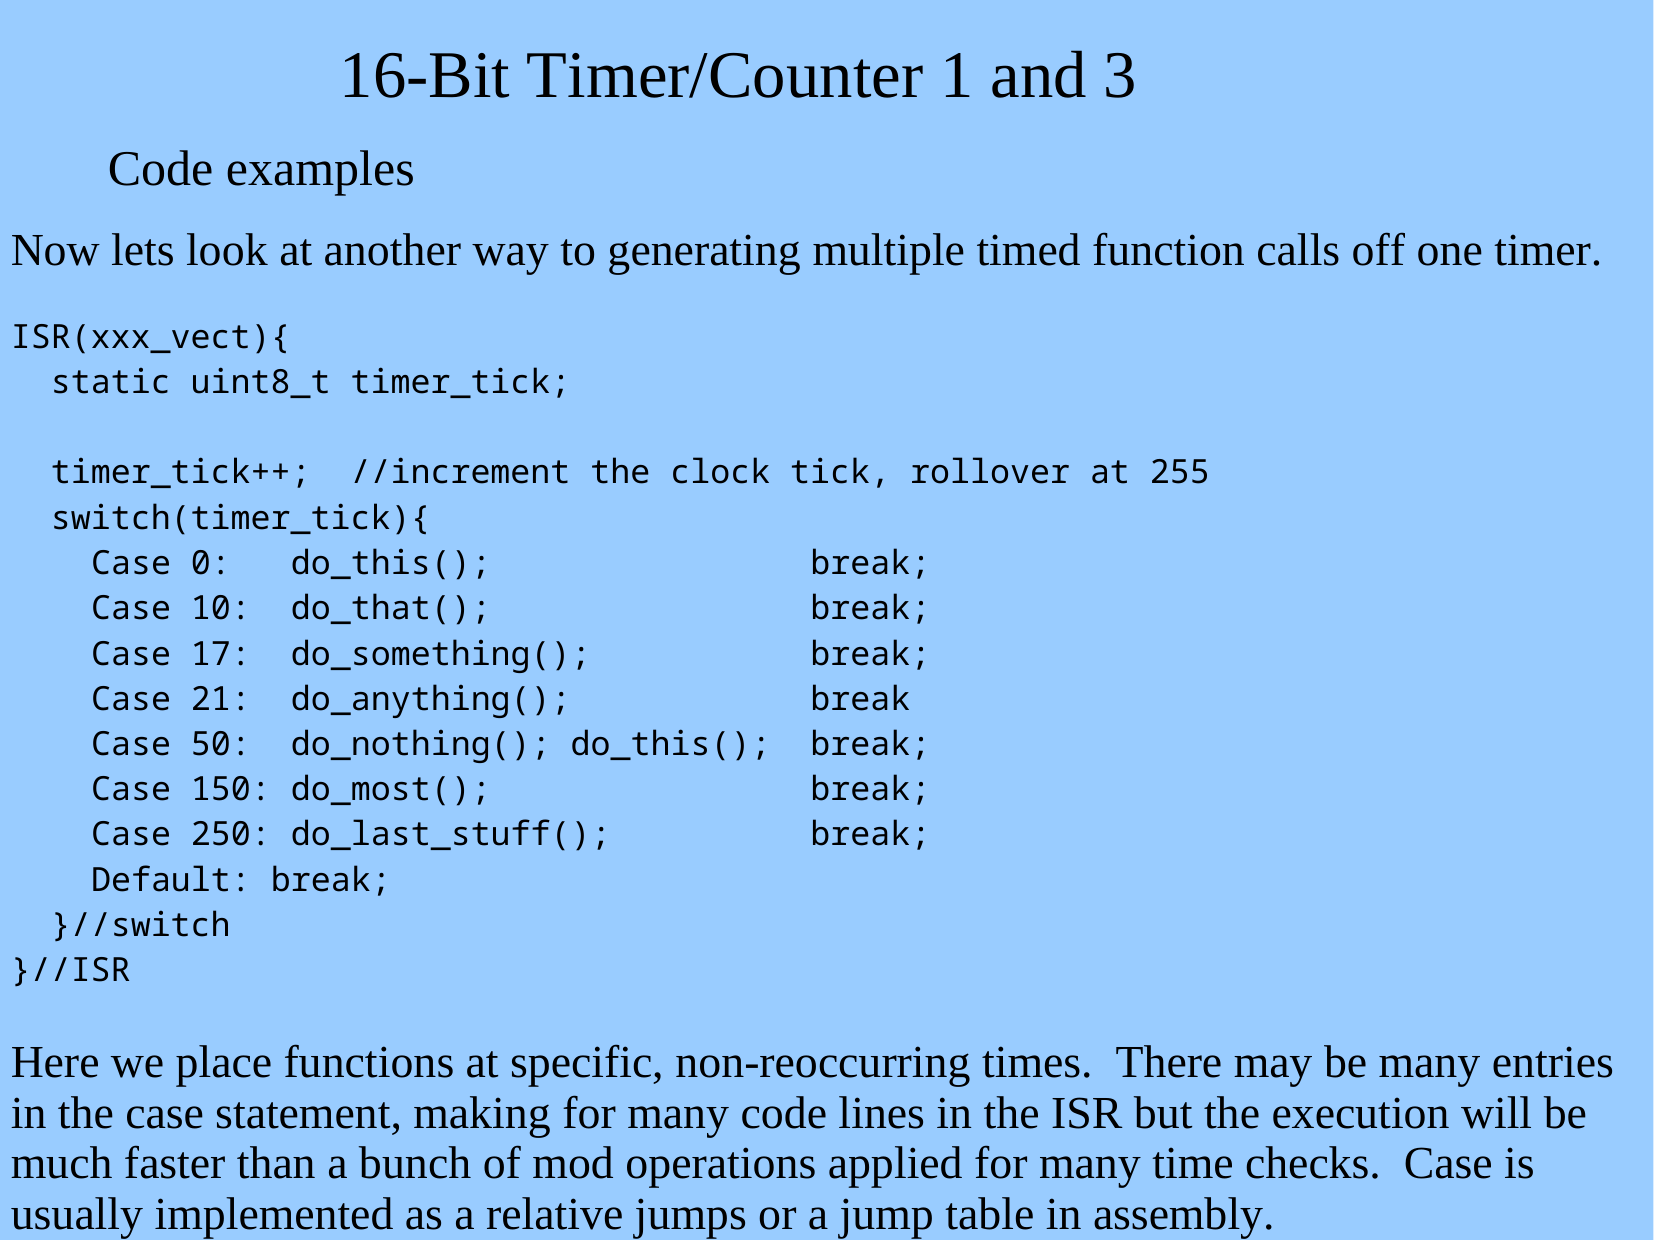

16-Bit Timer/Counter 1 and 3
Code examples
Now lets look at another way to generating multiple timed function calls off one timer.
ISR(xxx_vect){
 static uint8_t timer_tick;
 timer_tick++; //increment the clock tick, rollover at 255
 switch(timer_tick){
 Case 0: do_this(); break;
 Case 10: do_that(); break;
 Case 17: do_something(); break;
 Case 21: do_anything(); break
 Case 50: do_nothing(); do_this(); break;
 Case 150: do_most(); break;
 Case 250: do_last_stuff(); break;
 Default: break;
 }//switch
}//ISR
Here we place functions at specific, non-reoccurring times. There may be many entries in the case statement, making for many code lines in the ISR but the execution will be much faster than a bunch of mod operations applied for many time checks. Case is usually implemented as a relative jumps or a jump table in assembly.